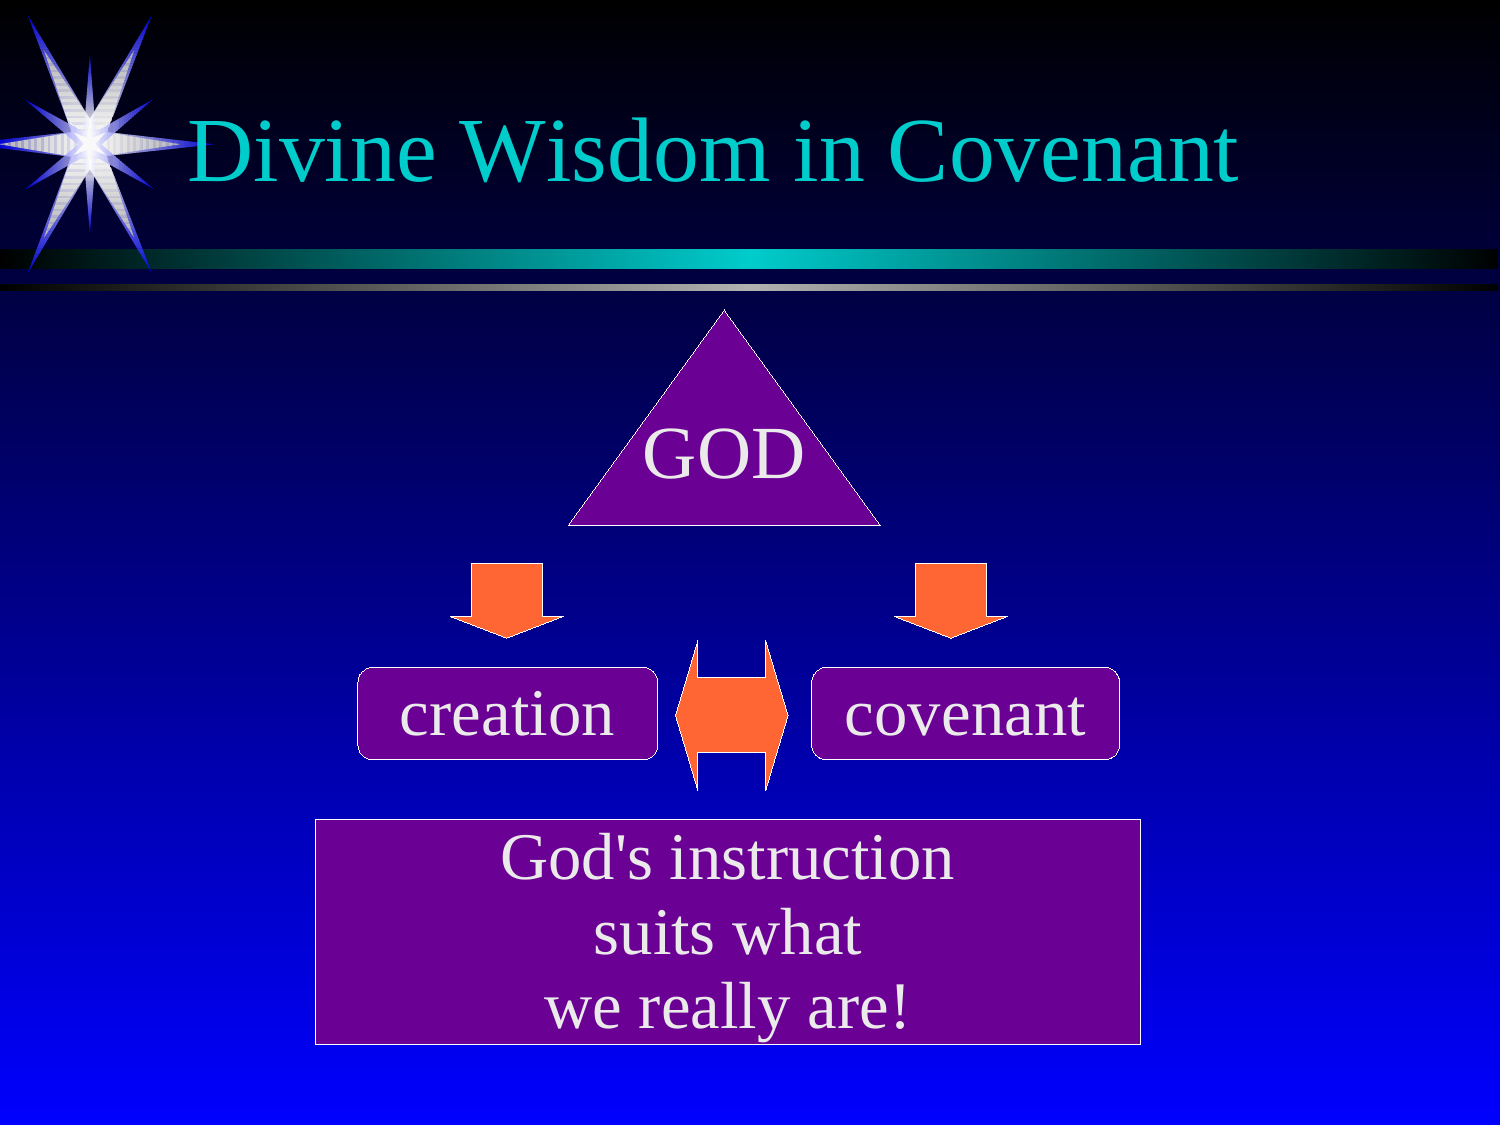

# Divine Wisdom in Covenant
GOD
creation
covenant
God's instruction
suits what
we really are!